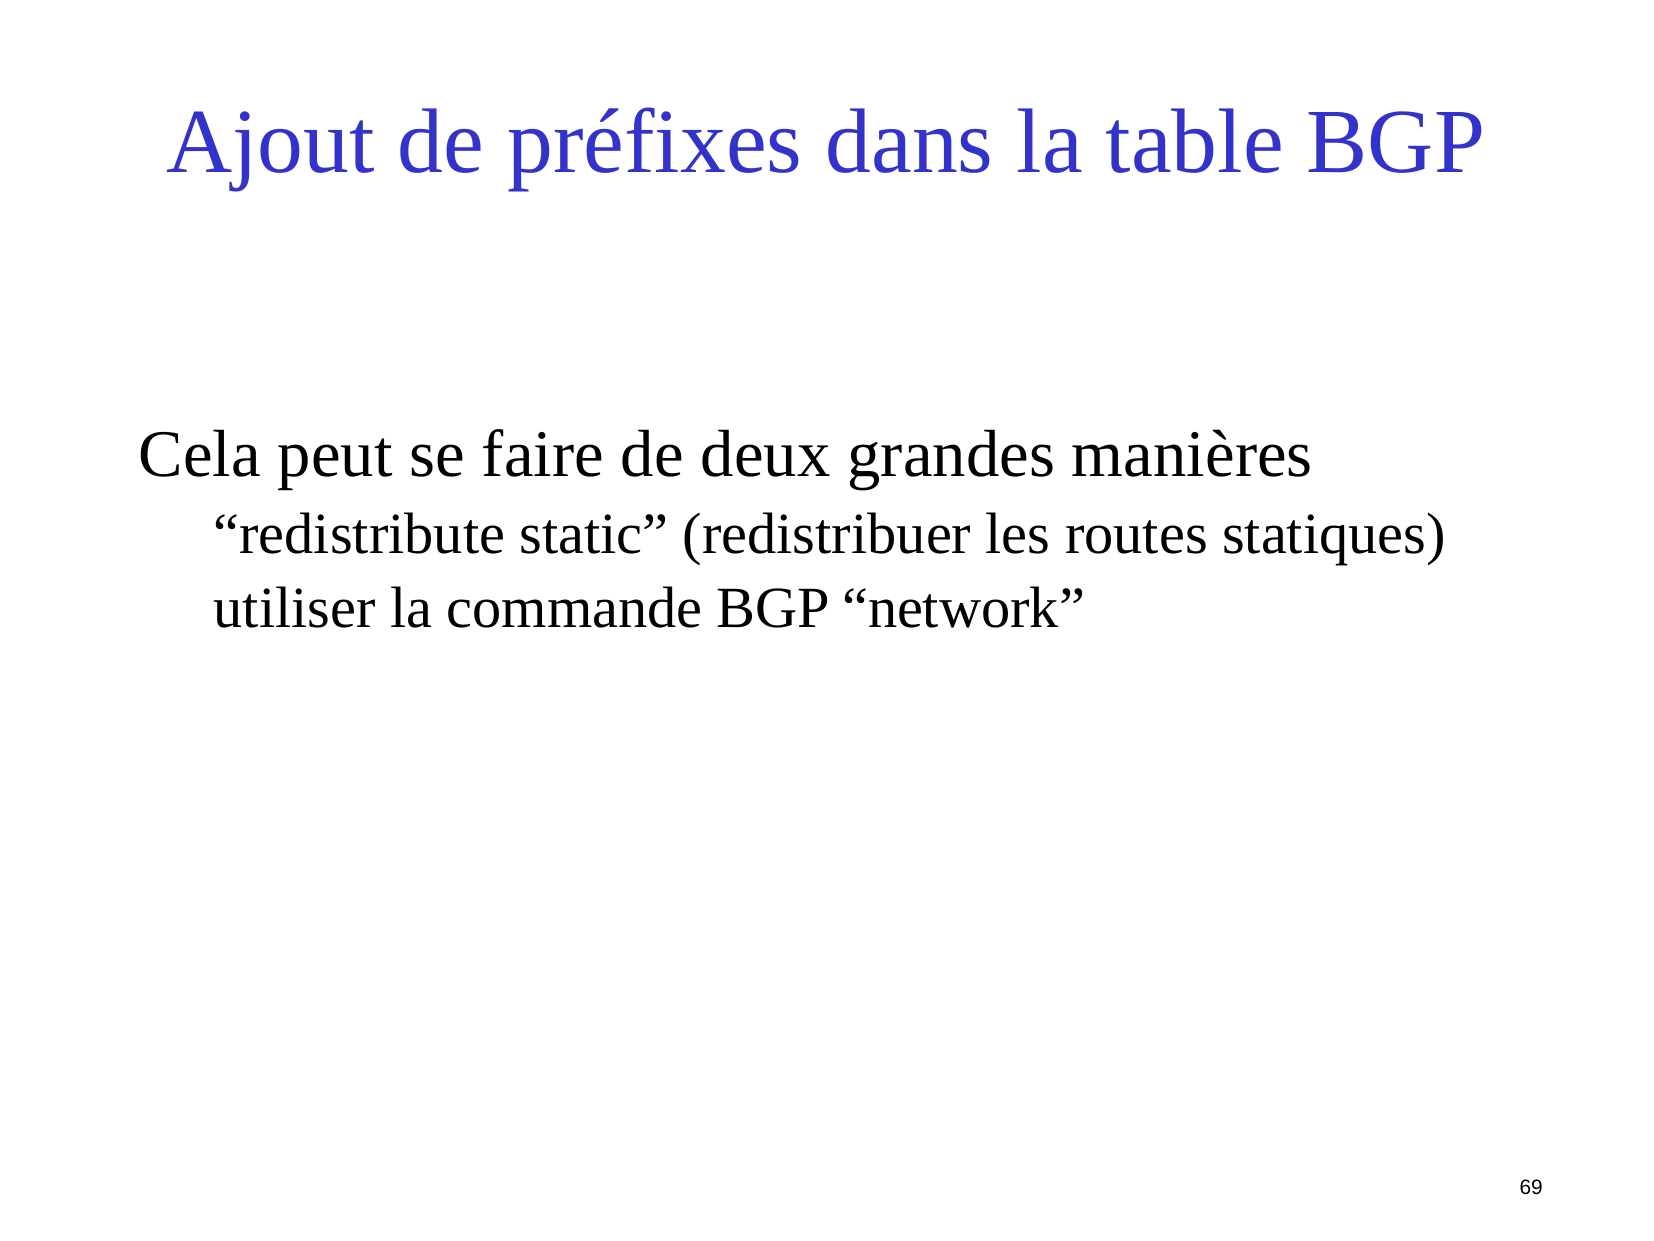

# Ajout de préfixes dans la table BGP
Cela peut se faire de deux grandes manières
“redistribute static” (redistribuer les routes statiques)‏
utiliser la commande BGP “network”